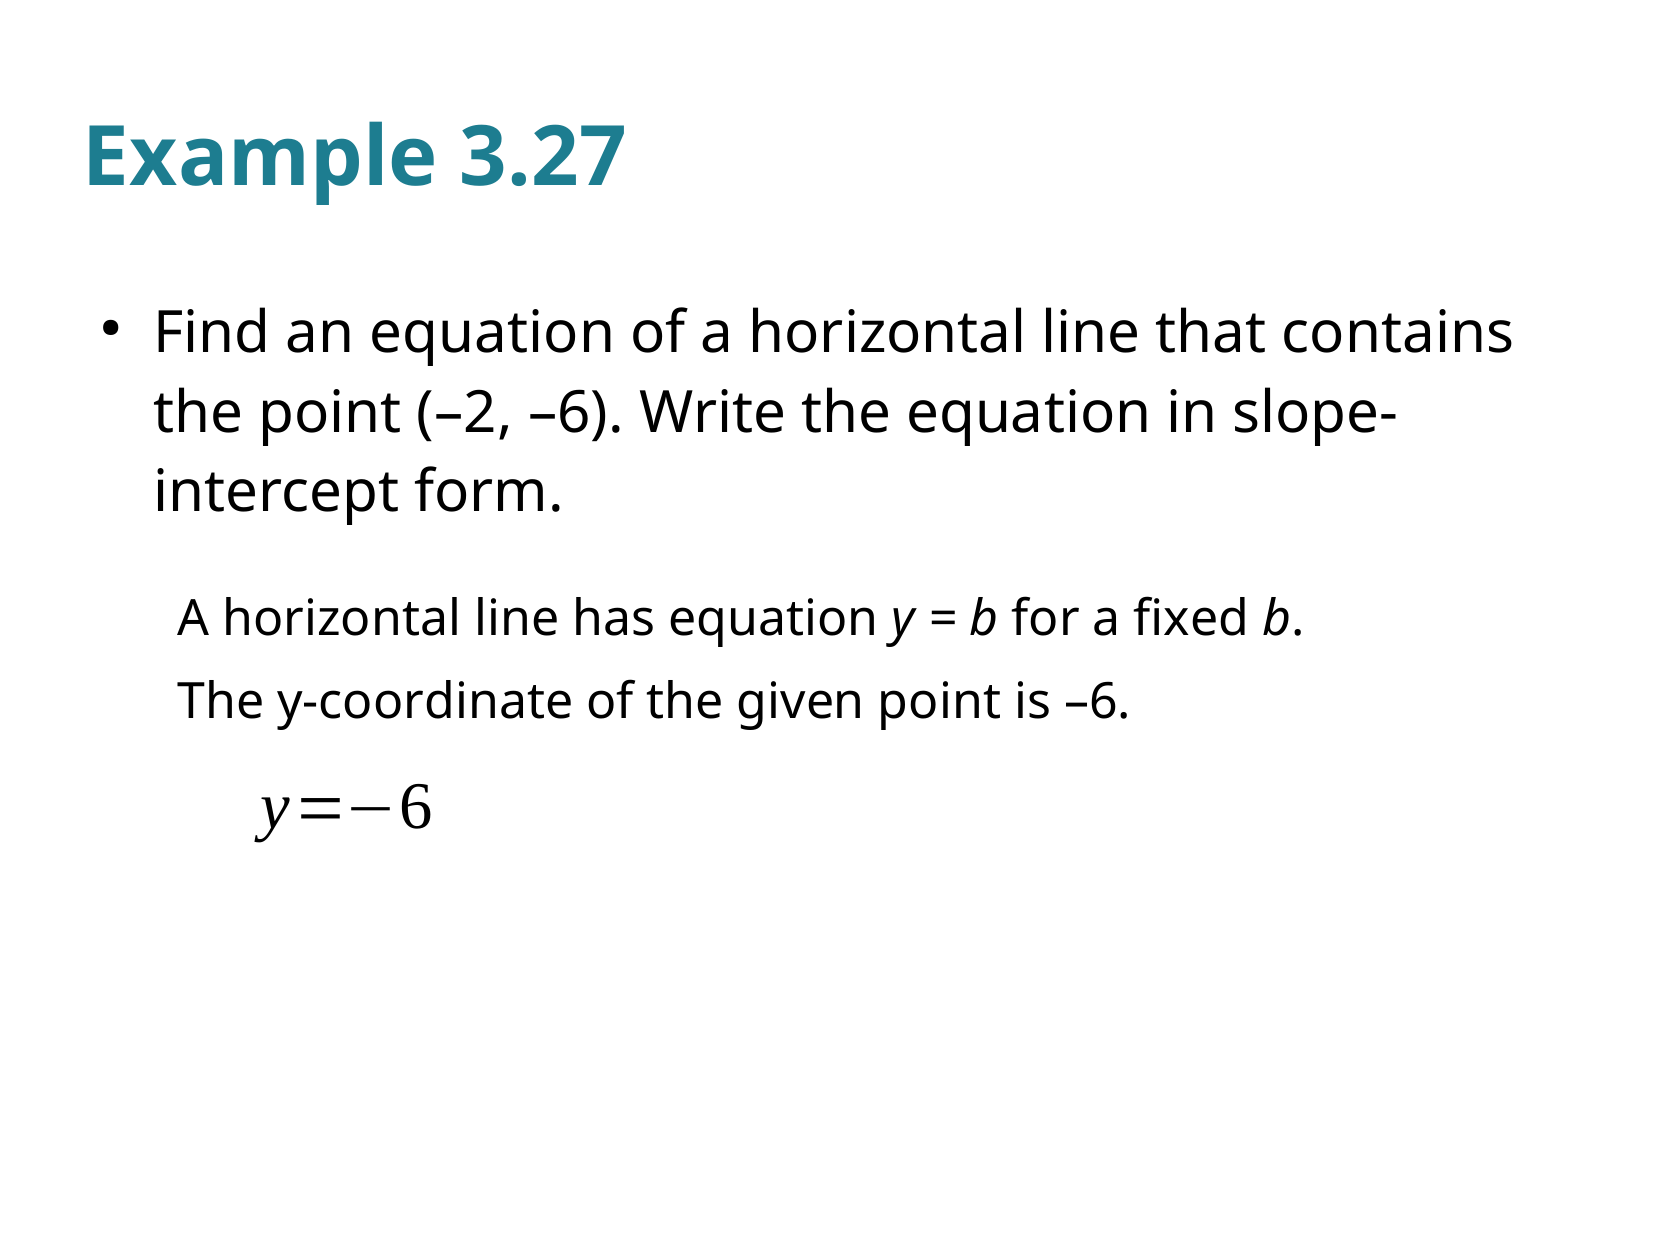

# Example 3.27
Find an equation of a horizontal line that contains the point (–2, –6). Write the equation in slope-intercept form.
A horizontal line has equation y = b for a fixed b.
The y-coordinate of the given point is –6.